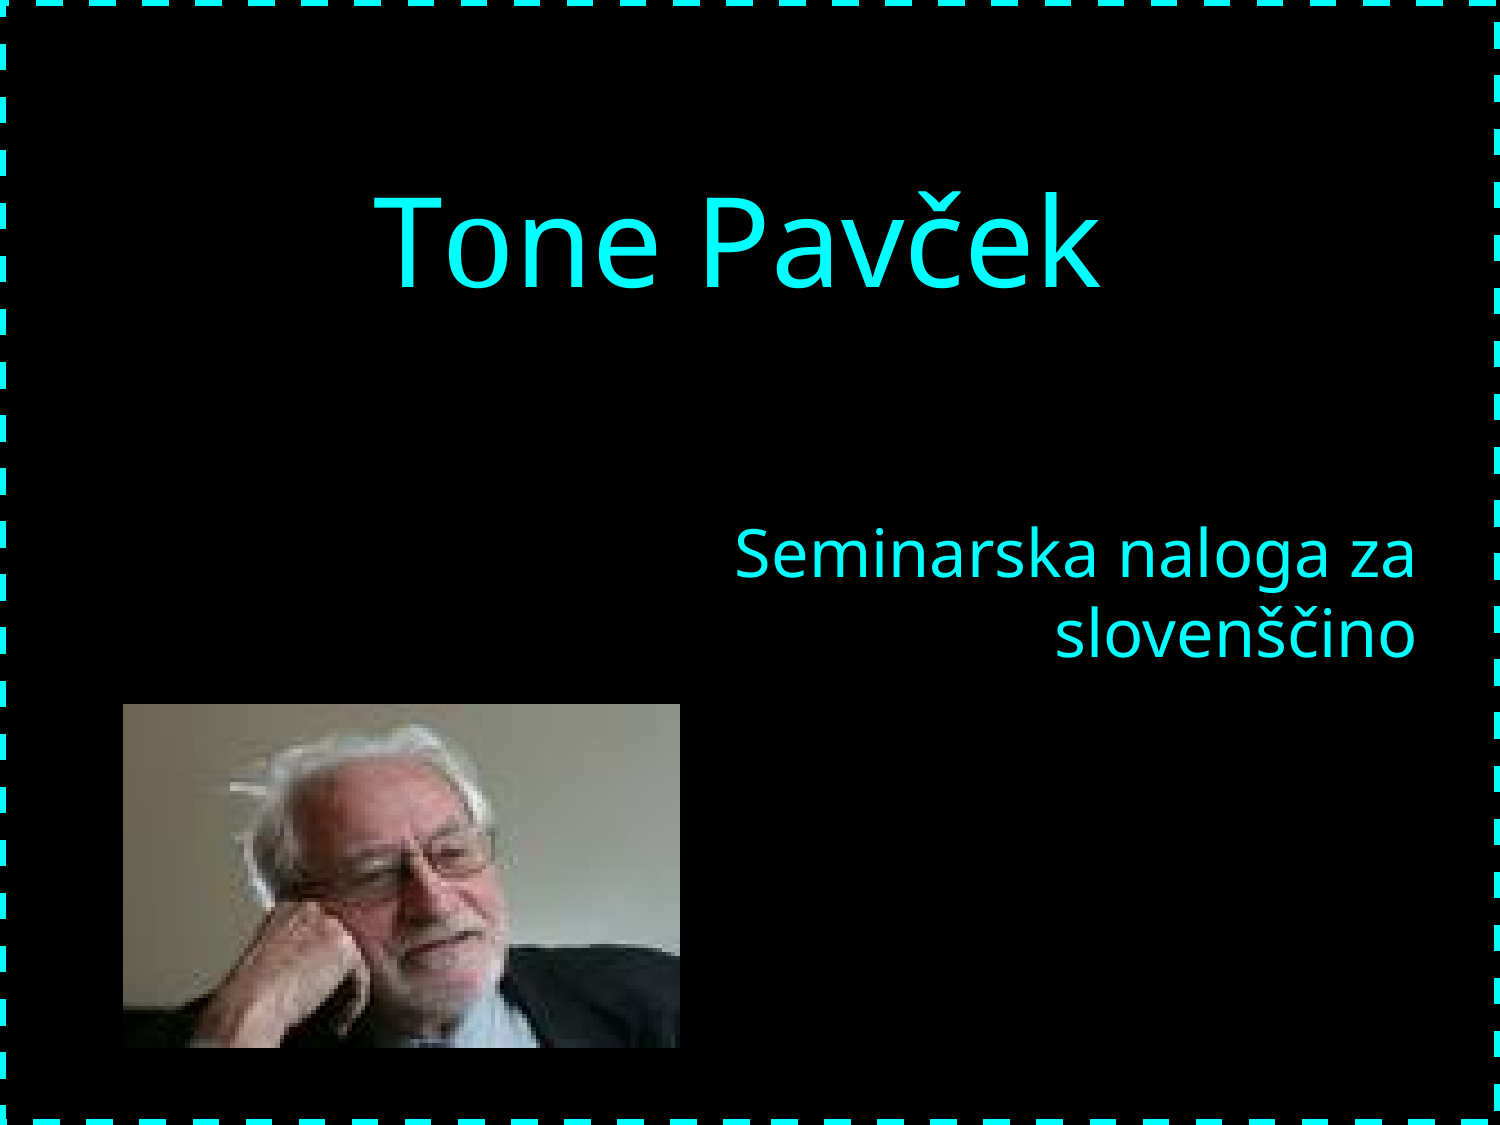

# Tone Pavček
Seminarska naloga za slovenščino